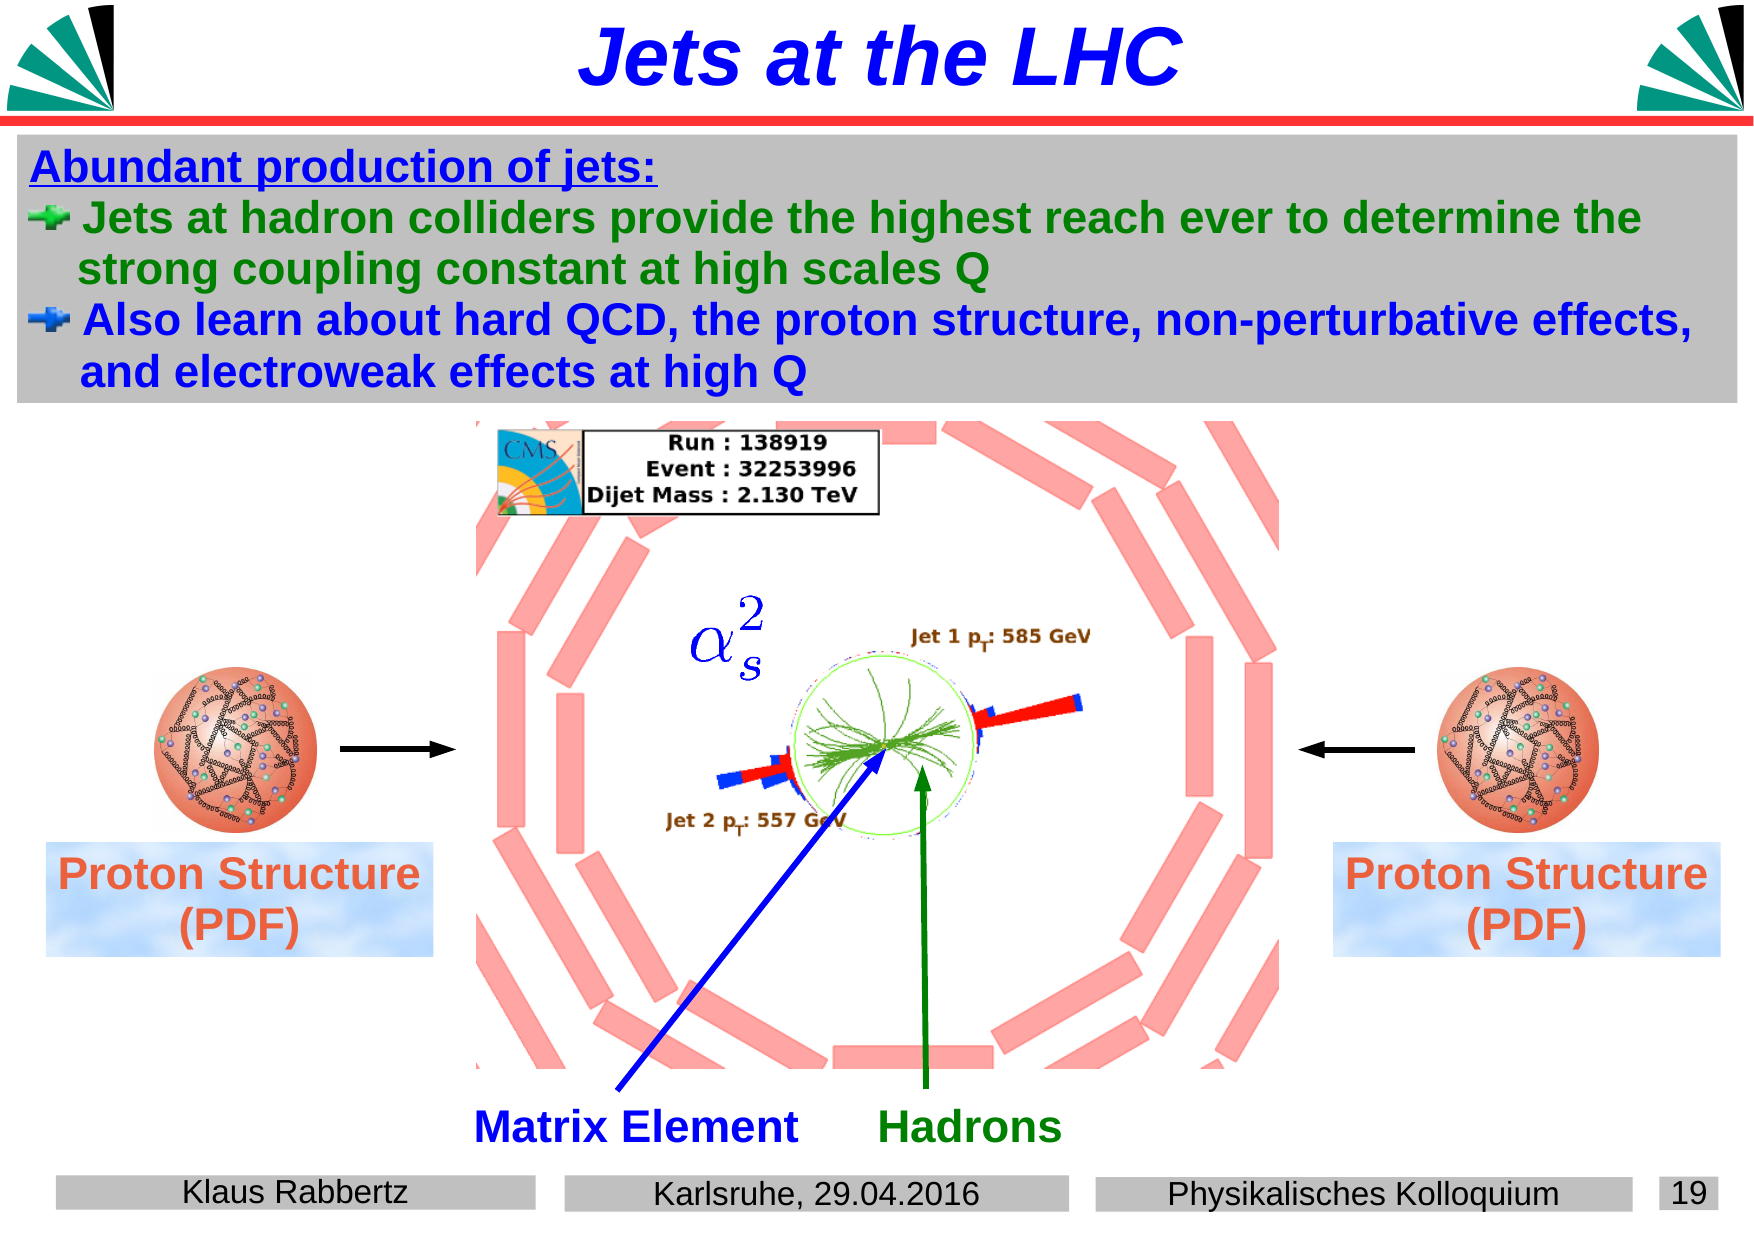

# Jets at the LHC
Abundant production of jets:
 Jets at hadron colliders provide the highest reach ever to determine the strong coupling constant at high scales Q
 Also learn about hard QCD, the proton structure, non-perturbative effects,
 and electroweak effects at high Q
Proton Structure
(PDF)
Proton Structure
(PDF)
Matrix Element
Hadrons